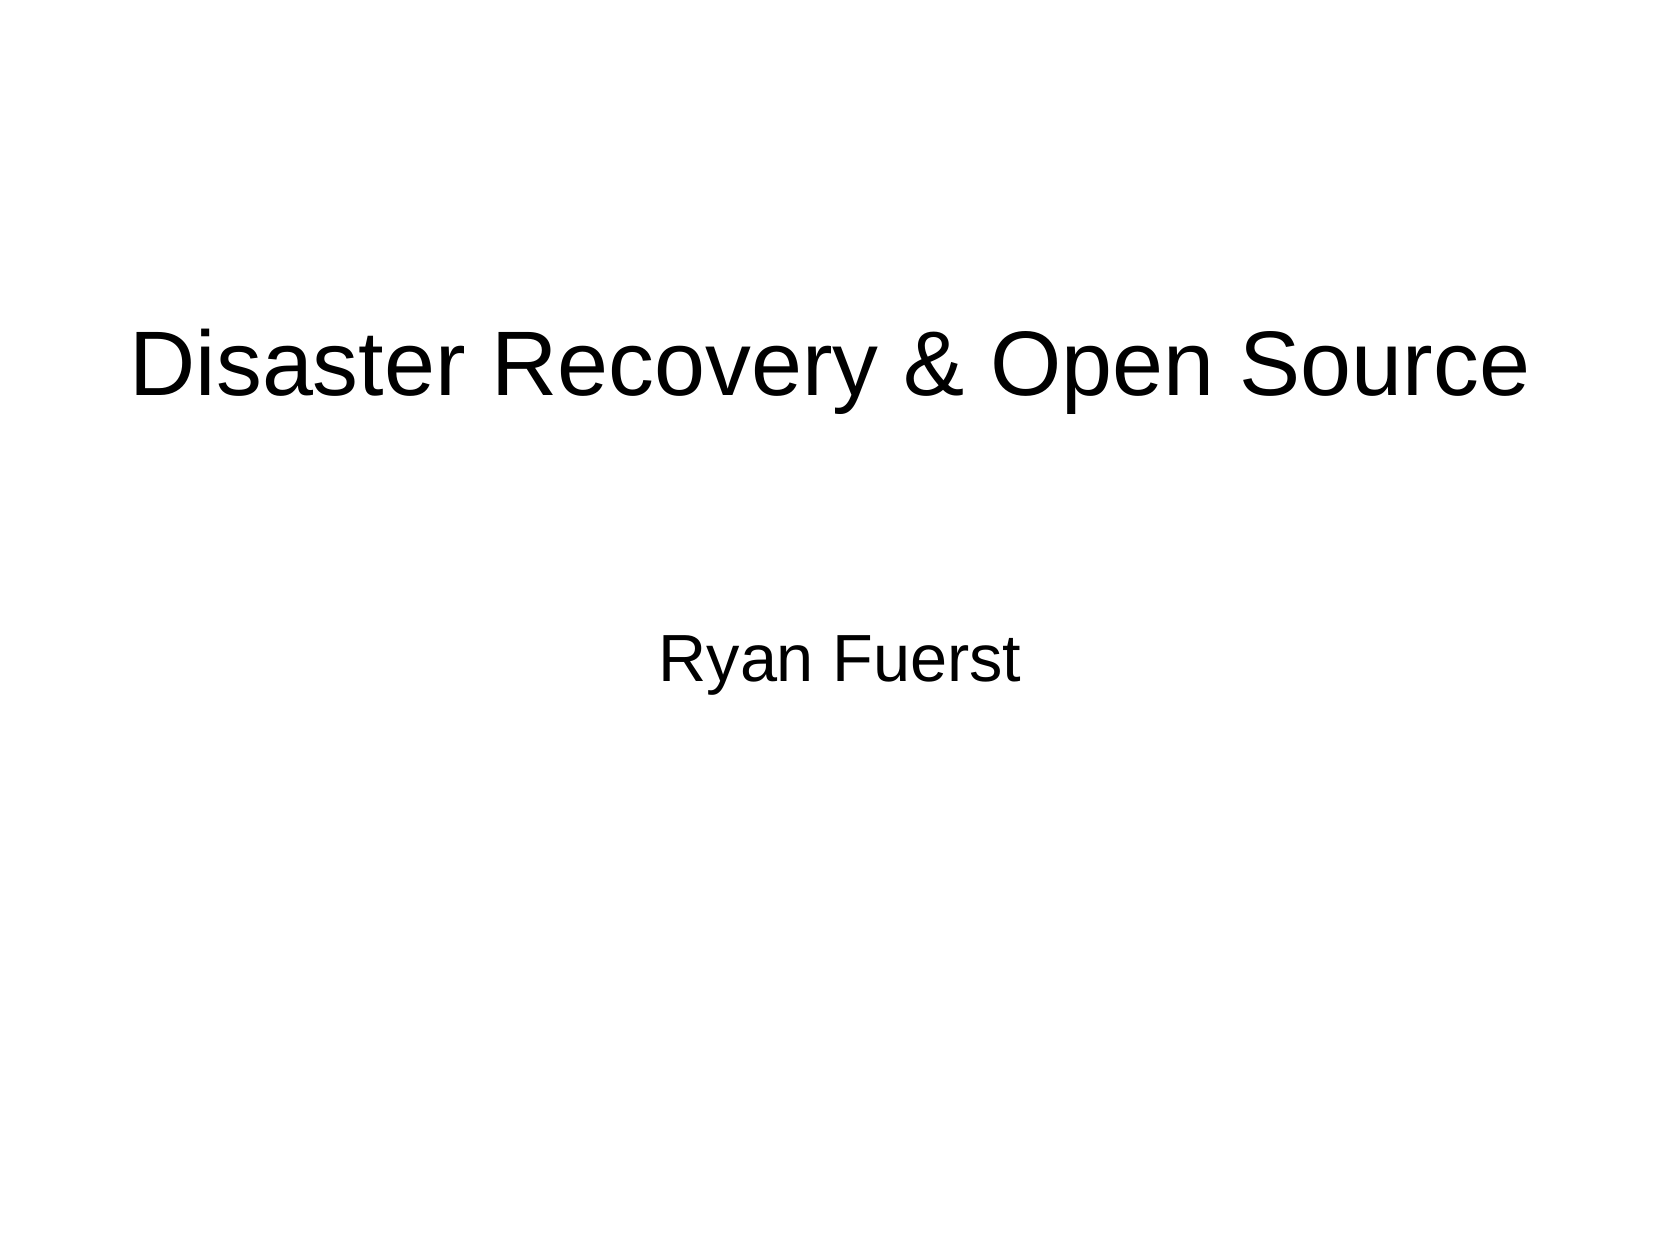

# Disaster Recovery & Open Source Ryan Fuerst